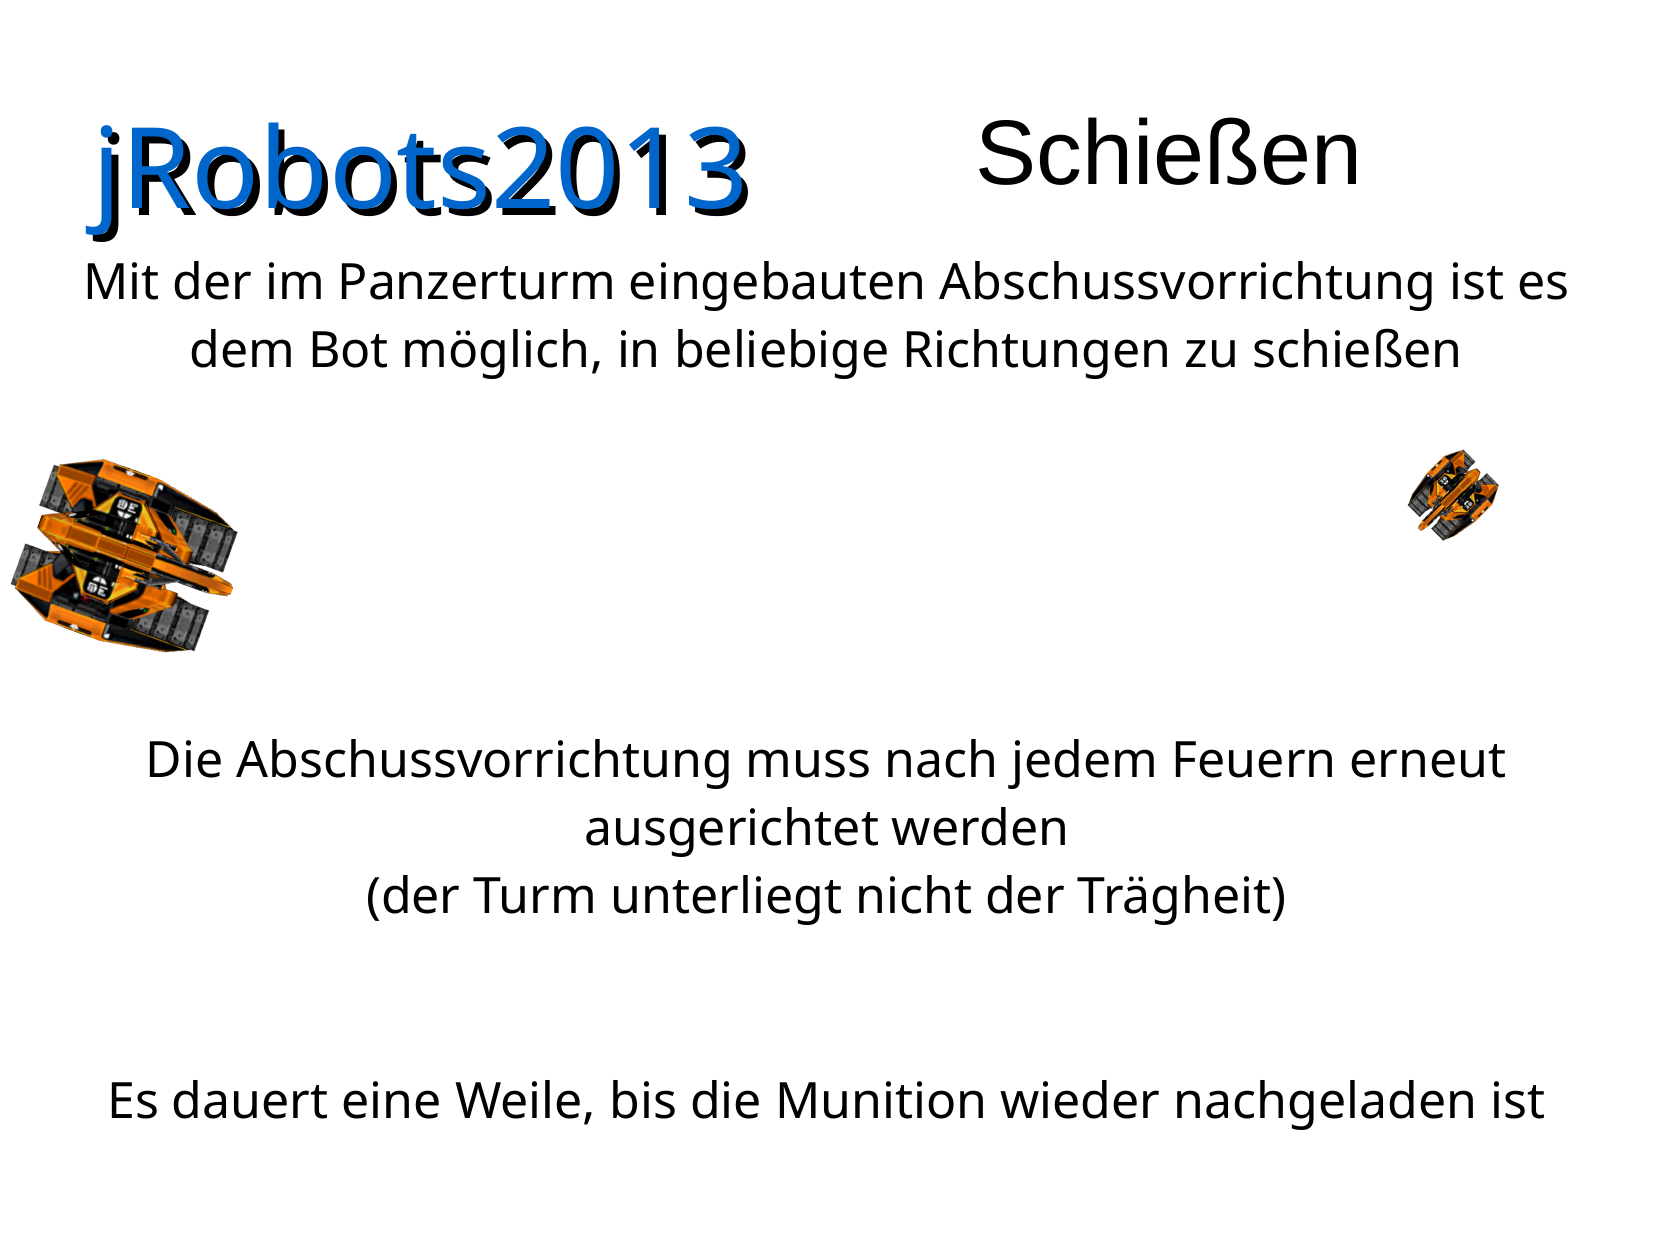

# Schießen
Mit der im Panzerturm eingebauten Abschussvorrichtung ist es dem Bot möglich, in beliebige Richtungen zu schießen
Die Abschussvorrichtung muss nach jedem Feuern erneut ausgerichtet werden
(der Turm unterliegt nicht der Trägheit)
Es dauert eine Weile, bis die Munition wieder nachgeladen ist